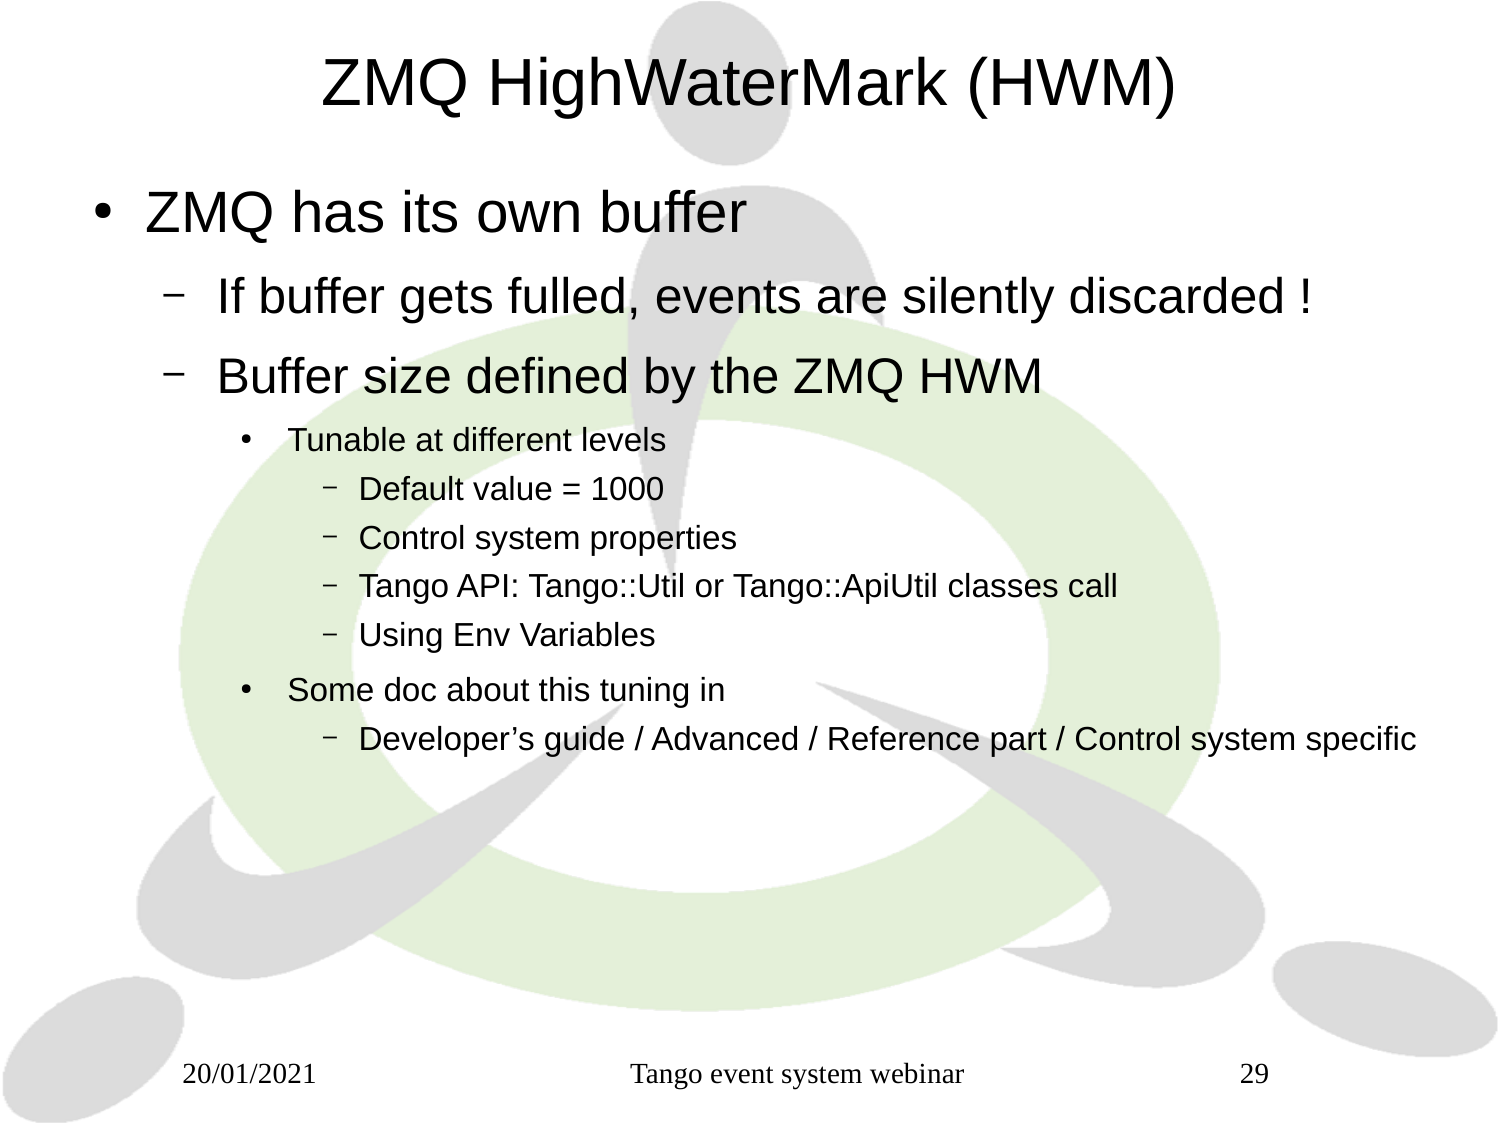

# ZMQ HighWaterMark (HWM)
ZMQ has its own buffer
If buffer gets fulled, events are silently discarded !
Buffer size defined by the ZMQ HWM
Tunable at different levels
Default value = 1000
Control system properties
Tango API: Tango::Util or Tango::ApiUtil classes call
Using Env Variables
Some doc about this tuning in
Developer’s guide / Advanced / Reference part / Control system specific
20/01/2021
Tango event system webinar
29